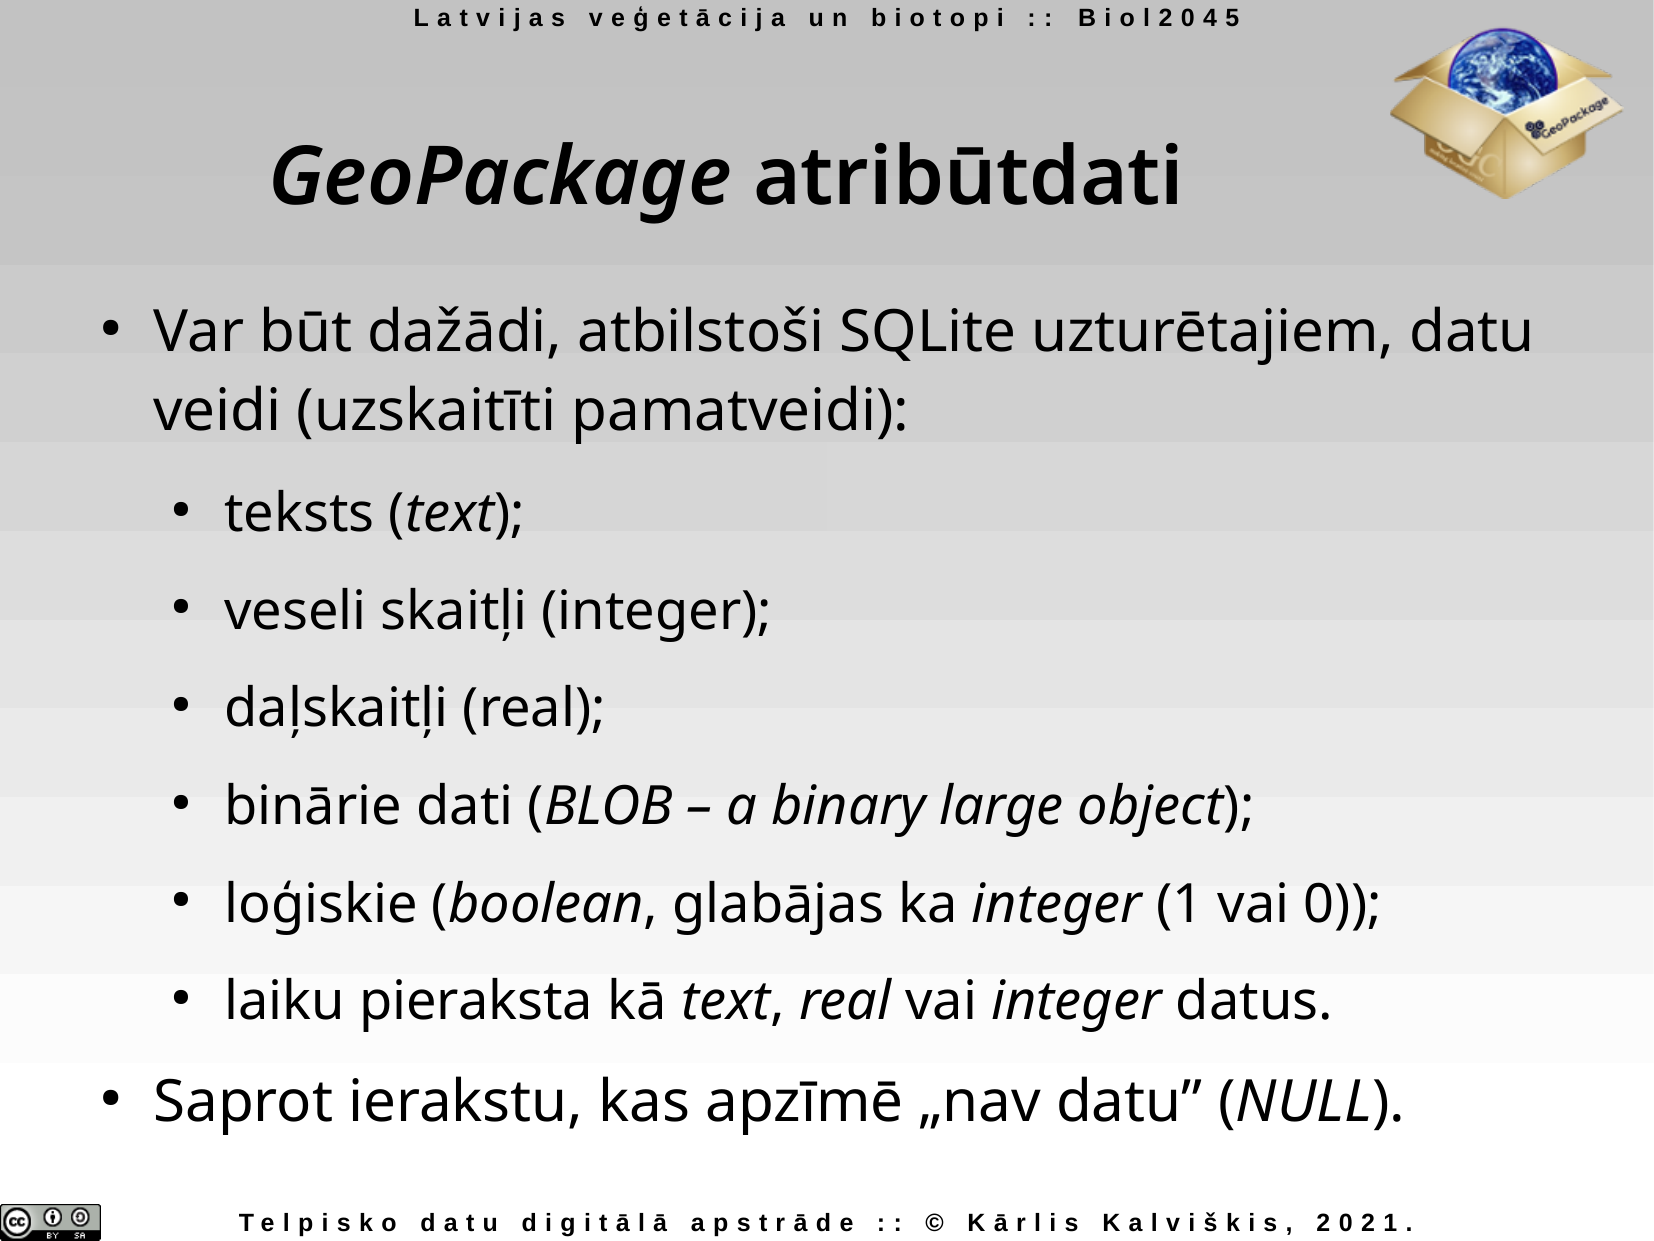

# GeoPackage atribūtdati
Var būt dažādi, atbilstoši SQLite uzturētajiem, datu veidi (uzskaitīti pamatveidi):
teksts (text);
veseli skaitļi (integer);
daļskaitļi (real);
binārie dati (BLOB – a binary large object);
loģiskie (boolean, glabājas ka integer (1 vai 0));
laiku pieraksta kā text, real vai integer datus.
Saprot ierakstu, kas apzīmē „nav datu” (NULL).